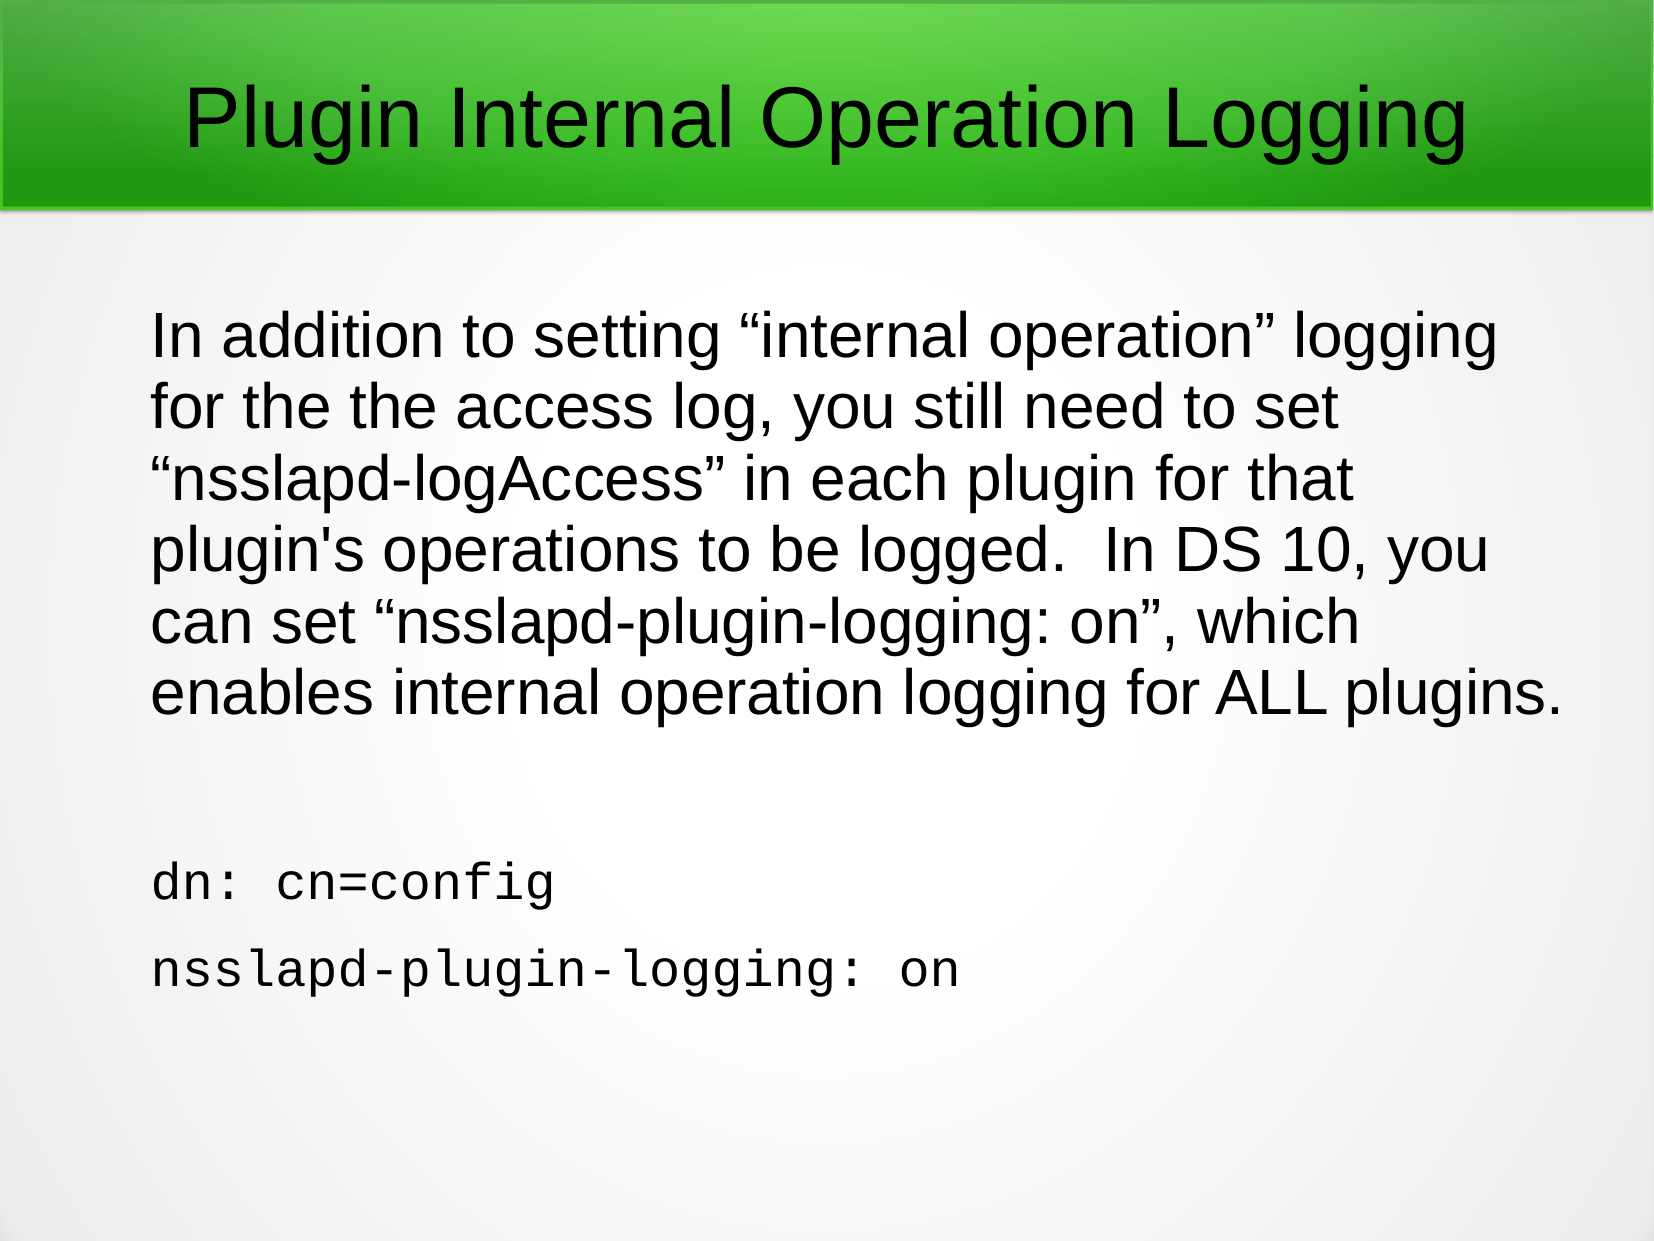

# Plugin Internal Operation Logging
In addition to setting “internal operation” logging for the the access log, you still need to set “nsslapd-logAccess” in each plugin for that plugin's operations to be logged. In DS 10, you can set “nsslapd-plugin-logging: on”, which enables internal operation logging for ALL plugins.
dn: cn=config
nsslapd-plugin-logging: on